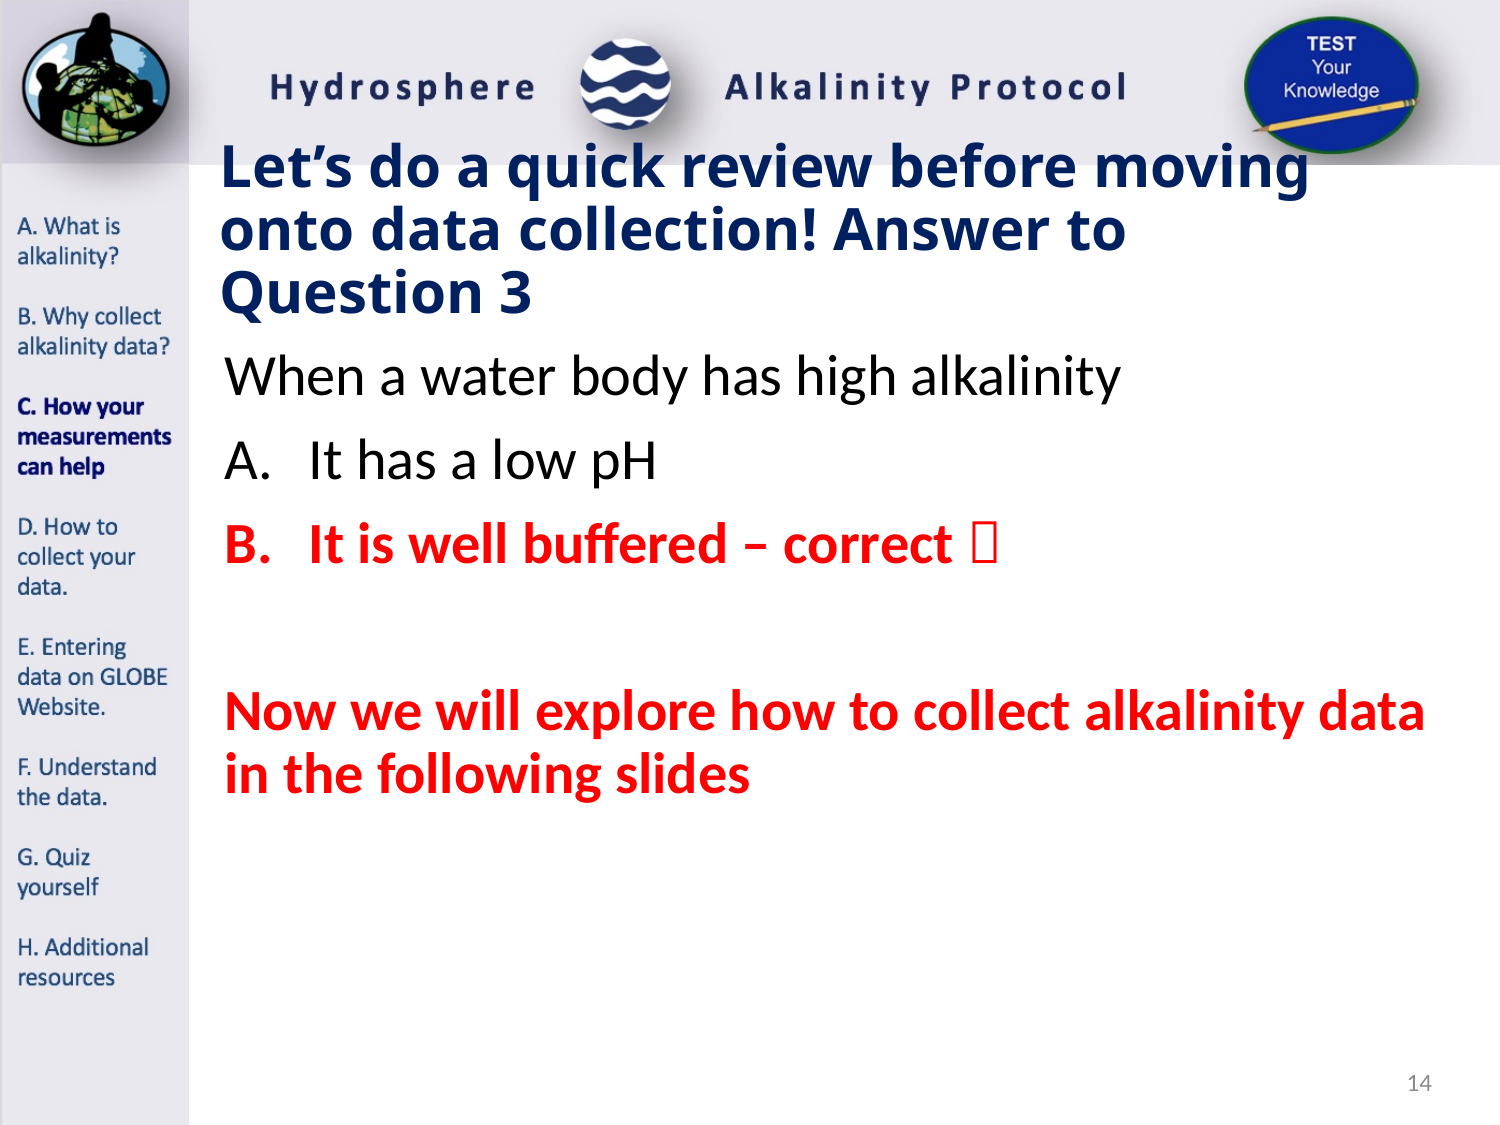

# Let’s do a quick review before moving onto data collection! Answer to Question 3
When a water body has high alkalinity
It has a low pH
It is well buffered – correct 
Now we will explore how to collect alkalinity data in the following slides